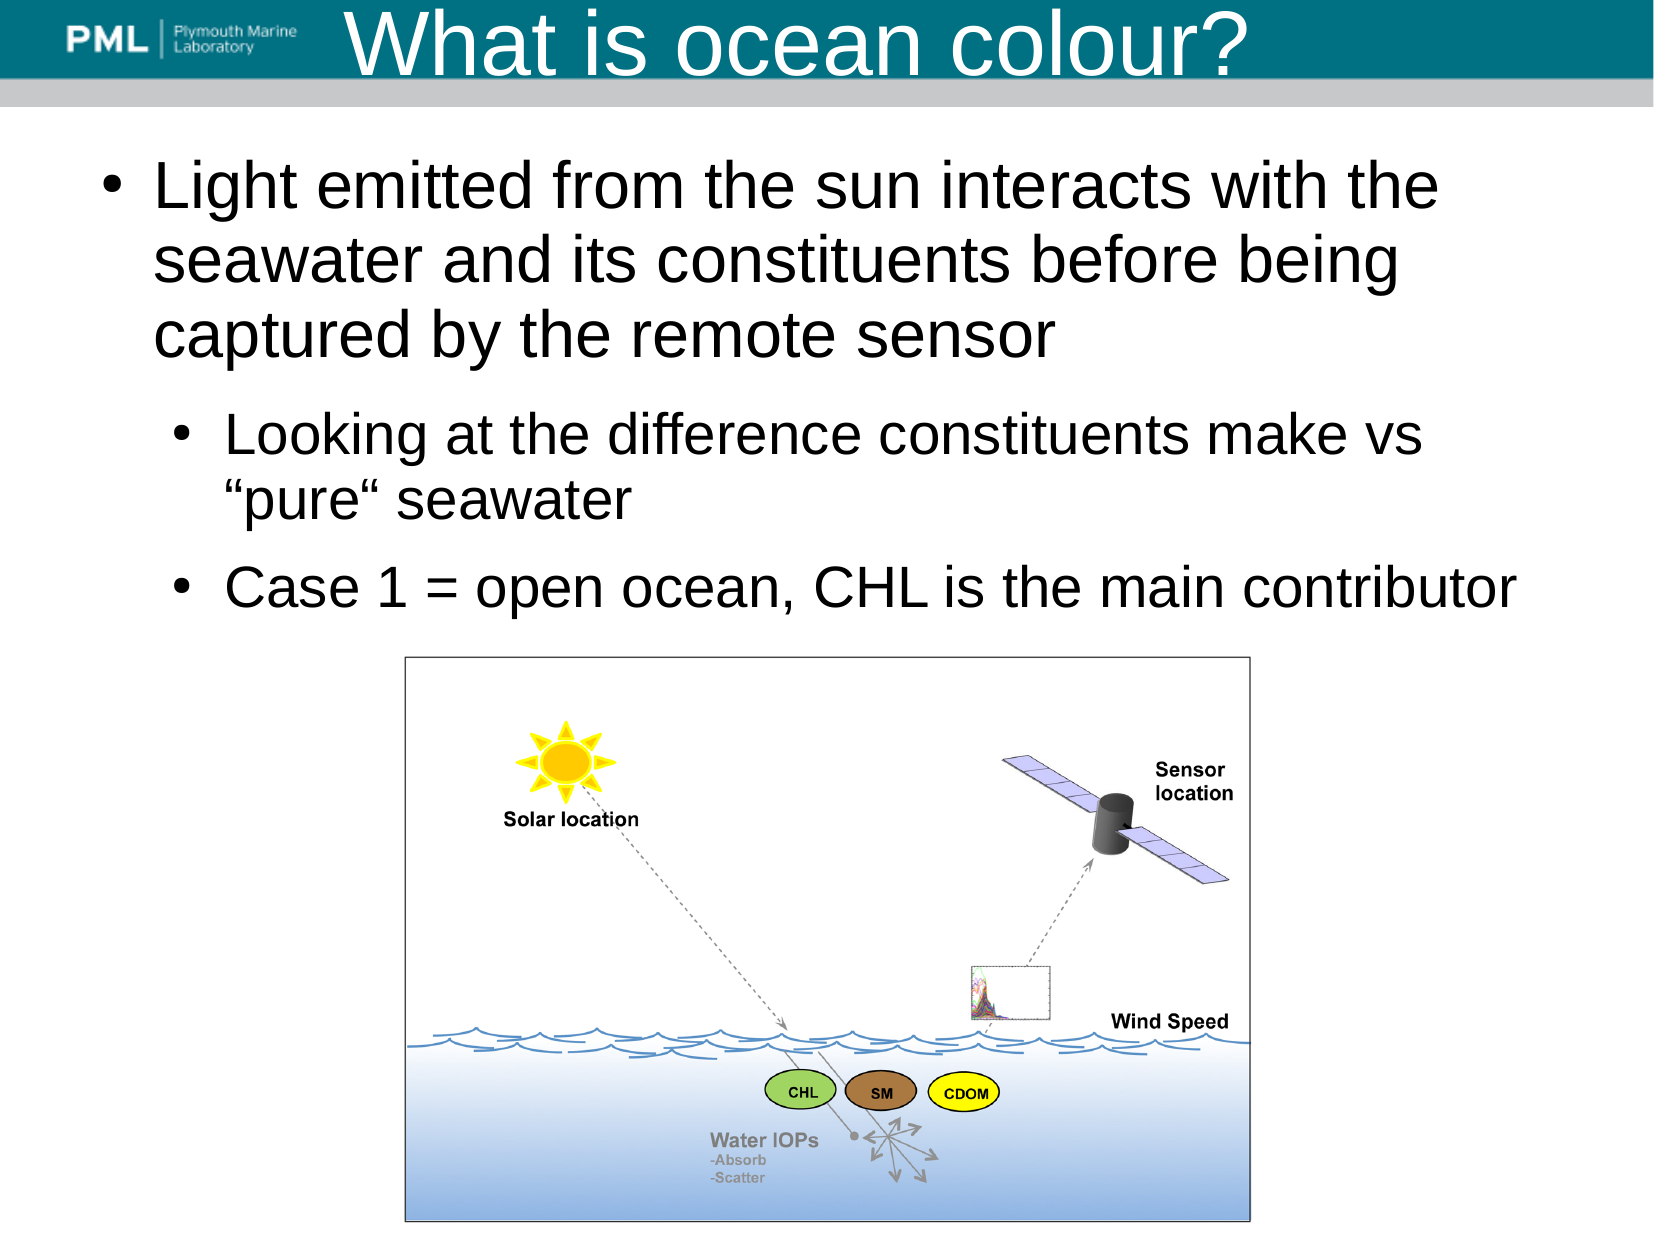

# What is ocean colour?
Light emitted from the sun interacts with the seawater and its constituents before being captured by the remote sensor
Looking at the difference constituents make vs “pure“ seawater
Case 1 = open ocean, CHL is the main contributor